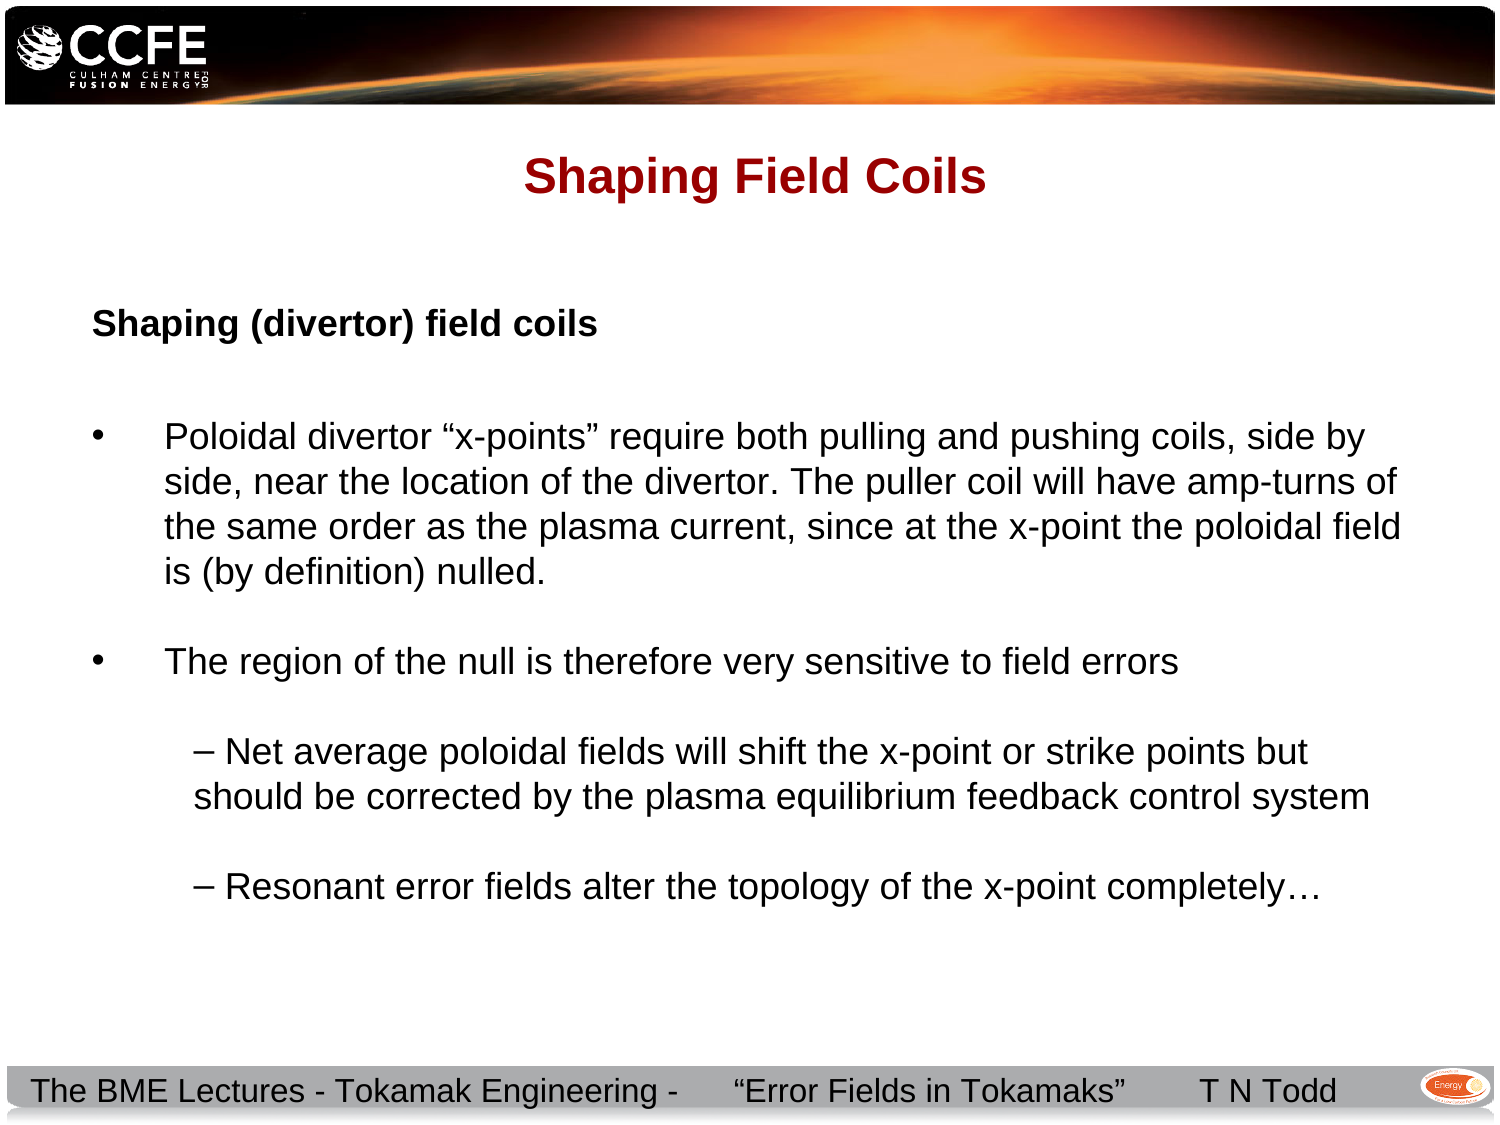

Shaping Field Coils
Shaping (divertor) field coils
Poloidal divertor “x-points” require both pulling and pushing coils, side by side, near the location of the divertor. The puller coil will have amp-turns of the same order as the plasma current, since at the x-point the poloidal field is (by definition) nulled.
The region of the null is therefore very sensitive to field errors
 Net average poloidal fields will shift the x-point or strike points but should be corrected by the plasma equilibrium feedback control system
 Resonant error fields alter the topology of the x-point completely…